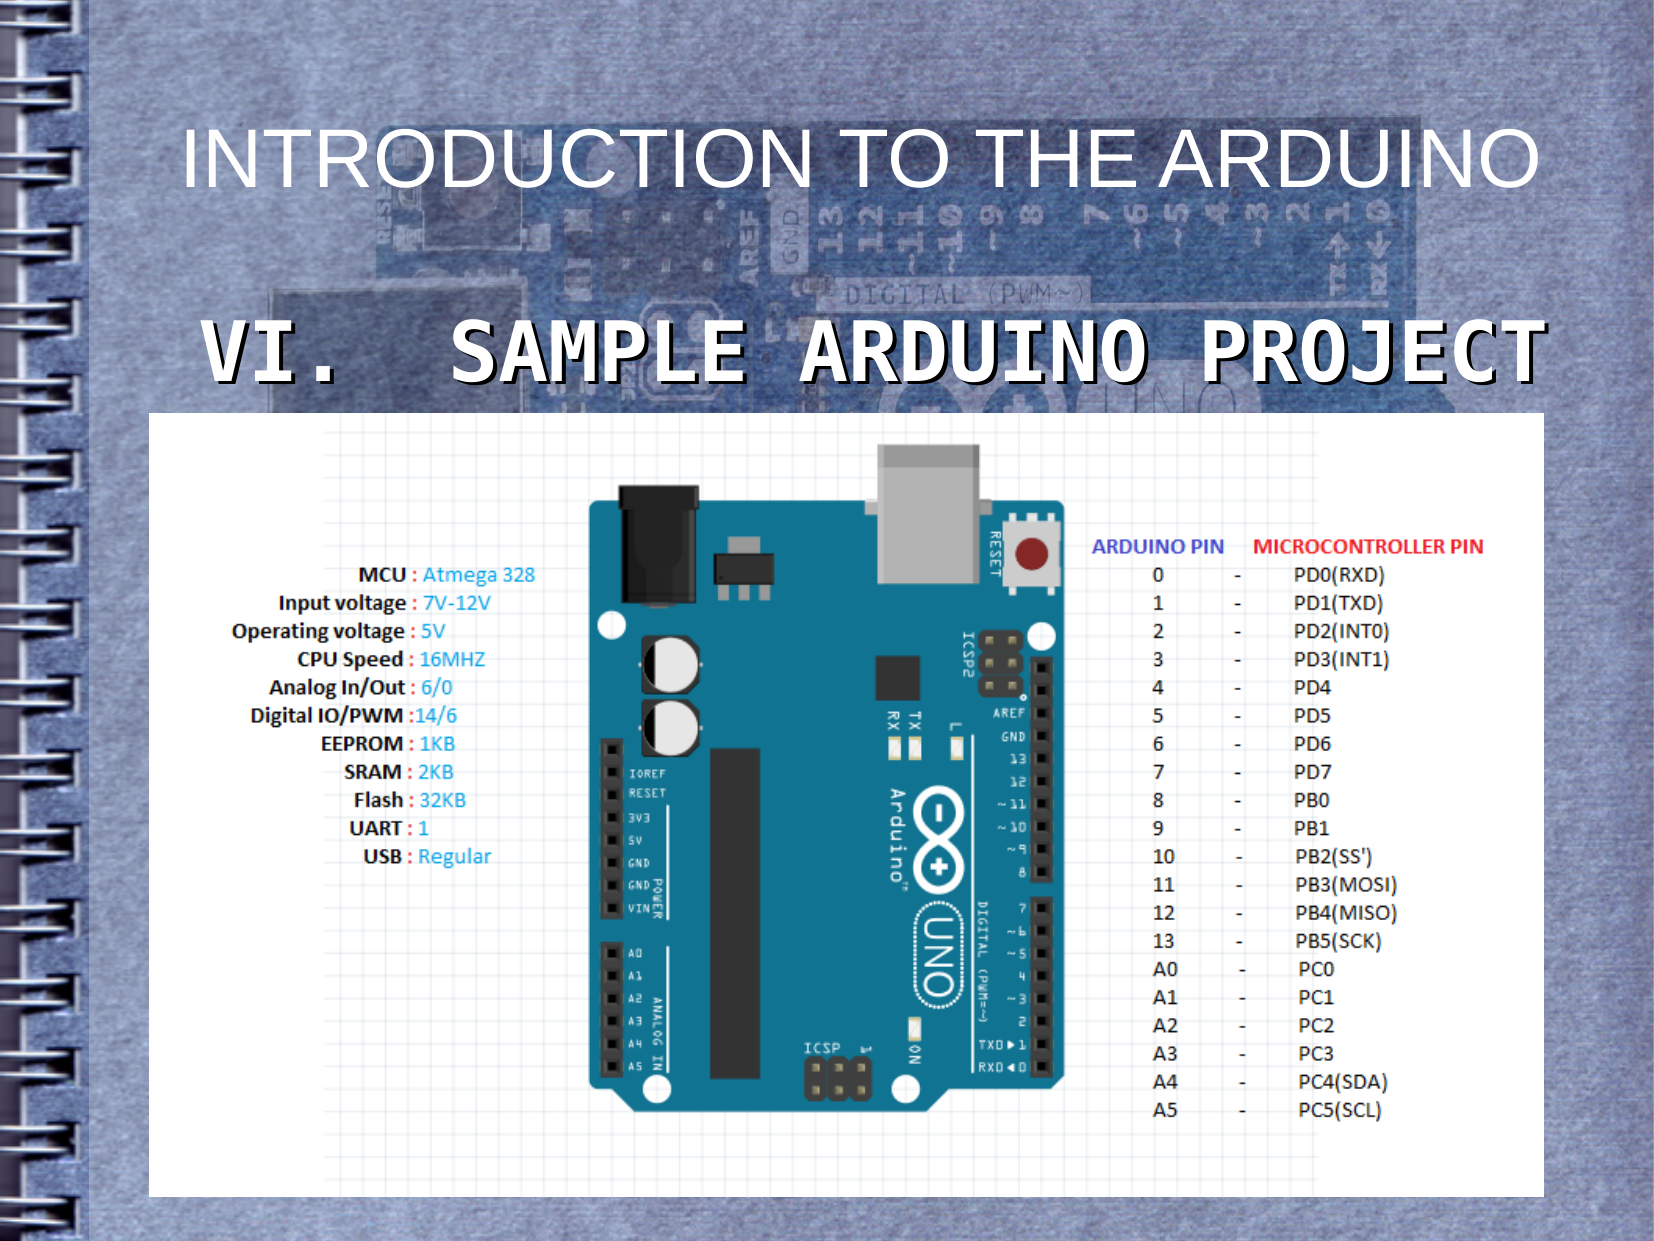

INTRODUCTION TO THE ARDUINO
VI. SAMPLE ARDUINO PROJECT